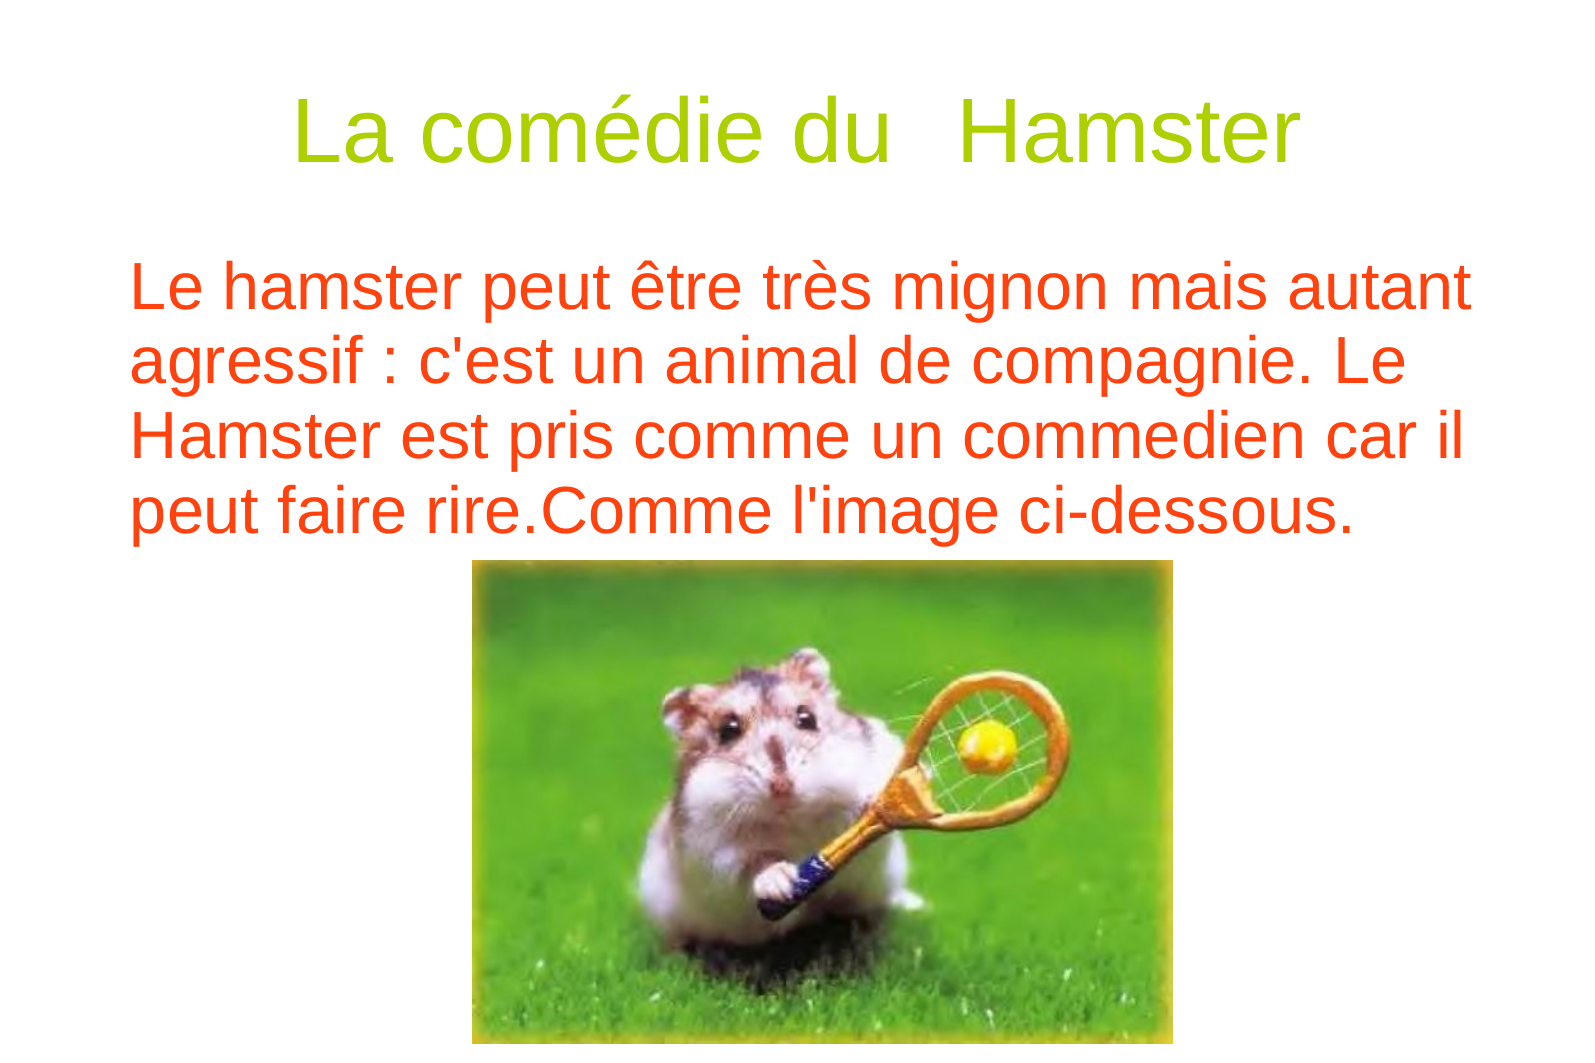

# La comédie du 	Hamster
Le hamster peut être très mignon mais autant agressif : c'est un animal de compagnie. Le Hamster est pris comme un commedien car il peut faire rire.Comme l'image ci-dessous.